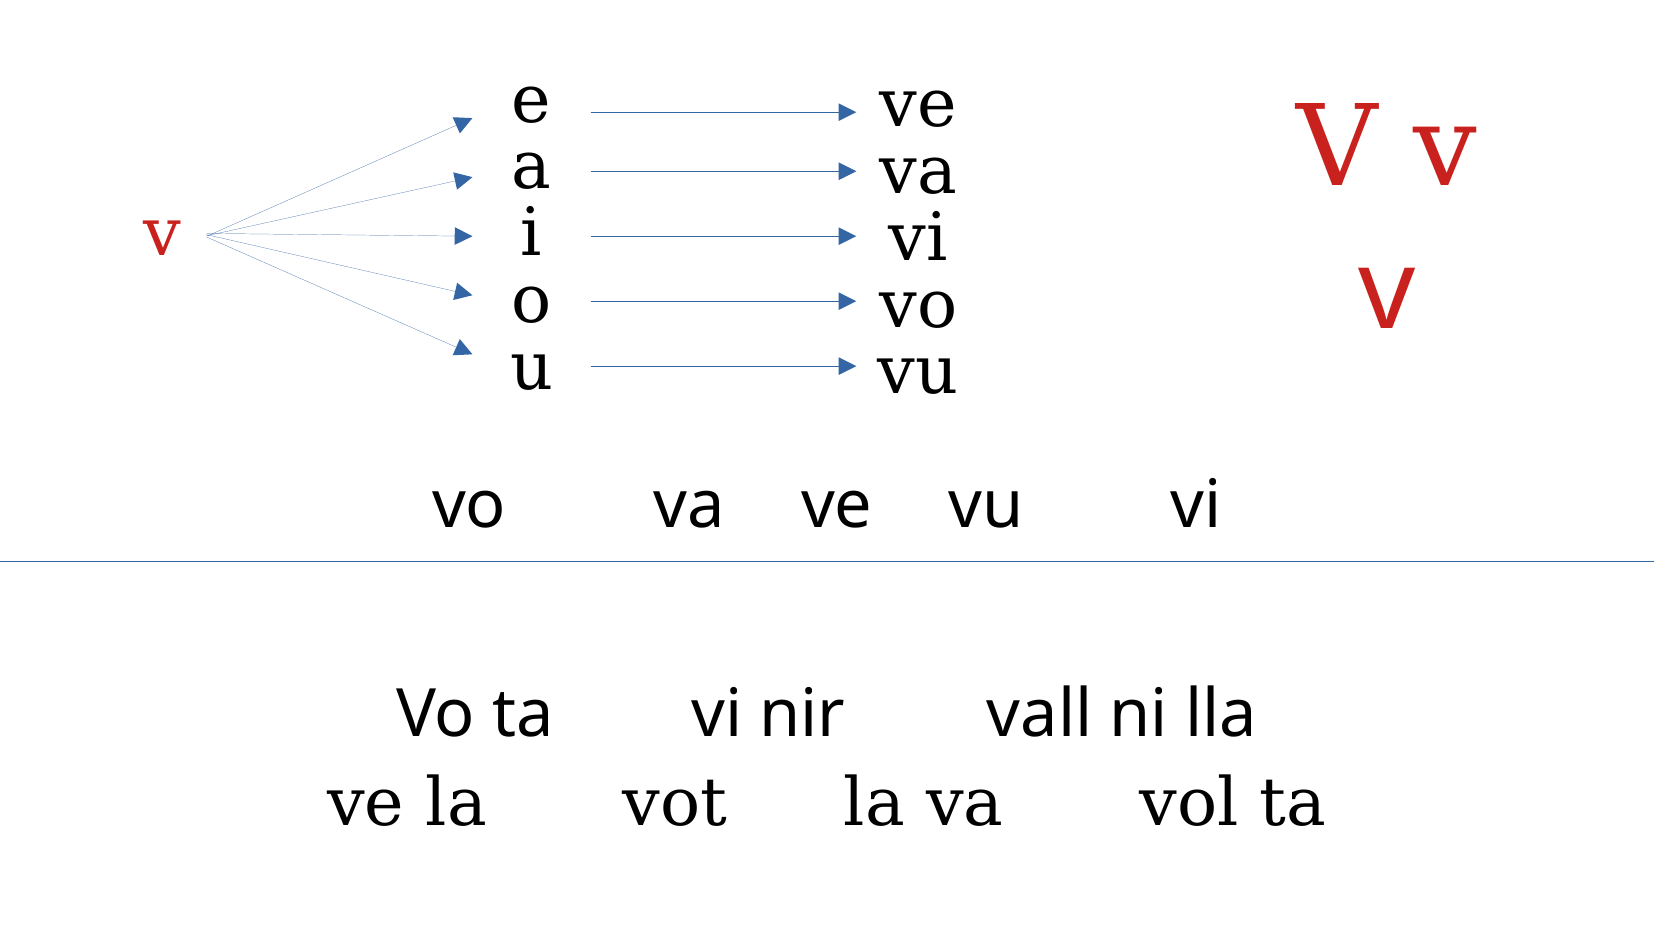

v
ve
va
vi
vo
vu
e
a
i
o
u
V v
v
vo		va		ve		vu		vi
Vo ta		vi nir		vall ni lla
ve la		vot		la va		vol ta